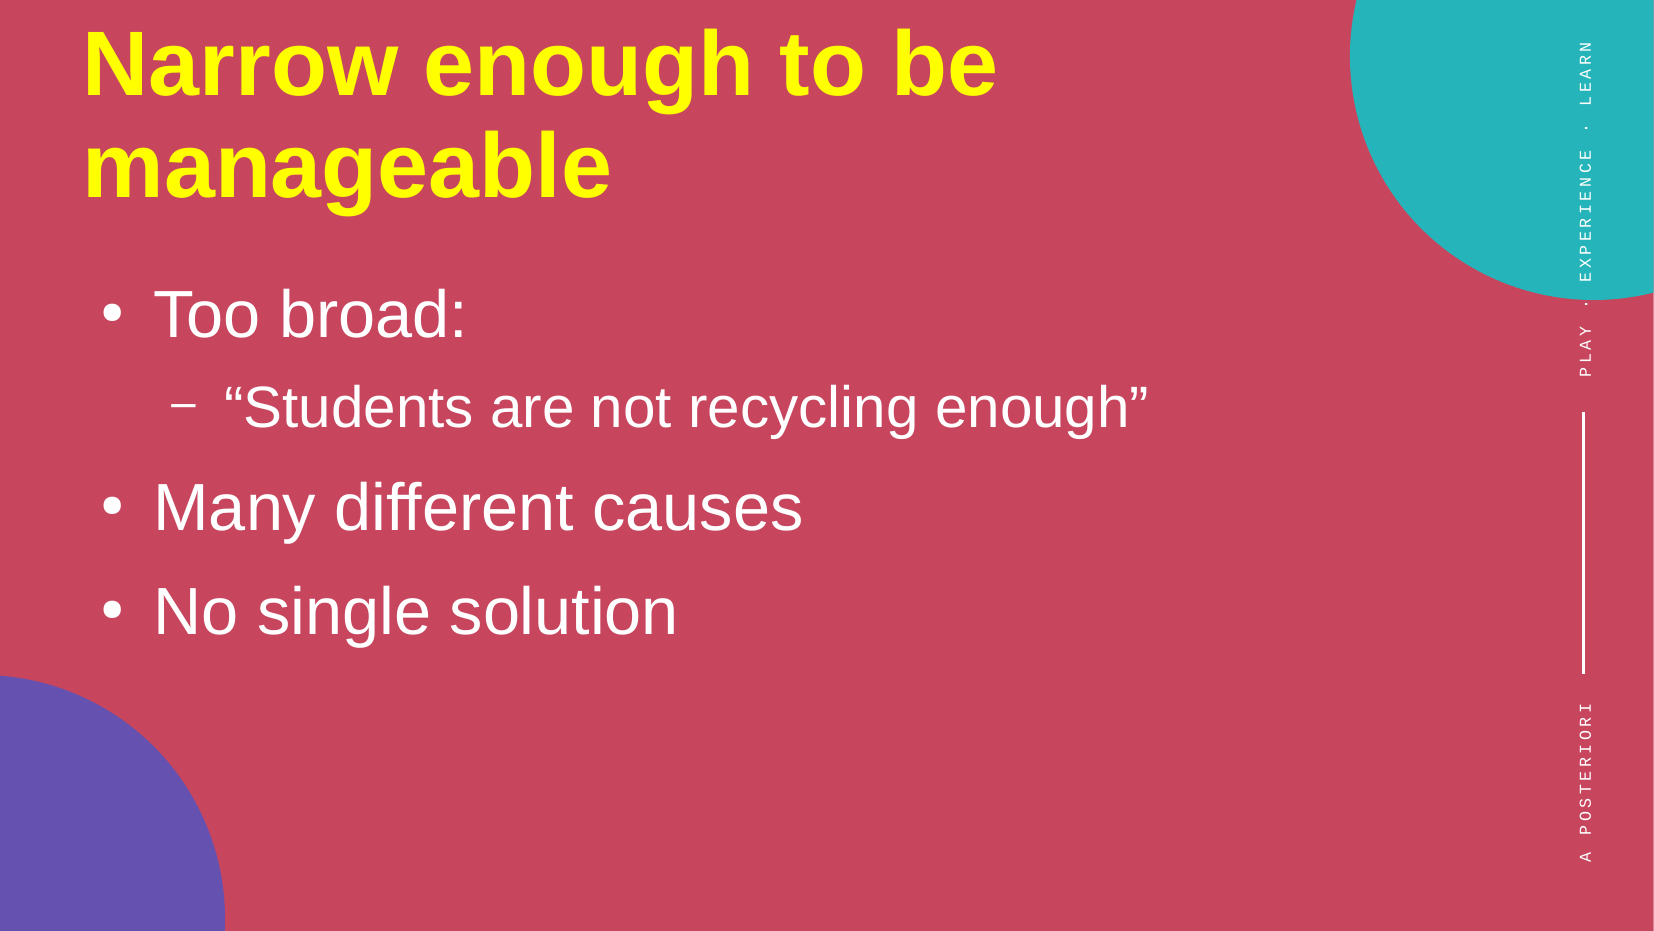

# Narrow enough to be manageable
Too broad:
“Students are not recycling enough”
Many different causes
No single solution